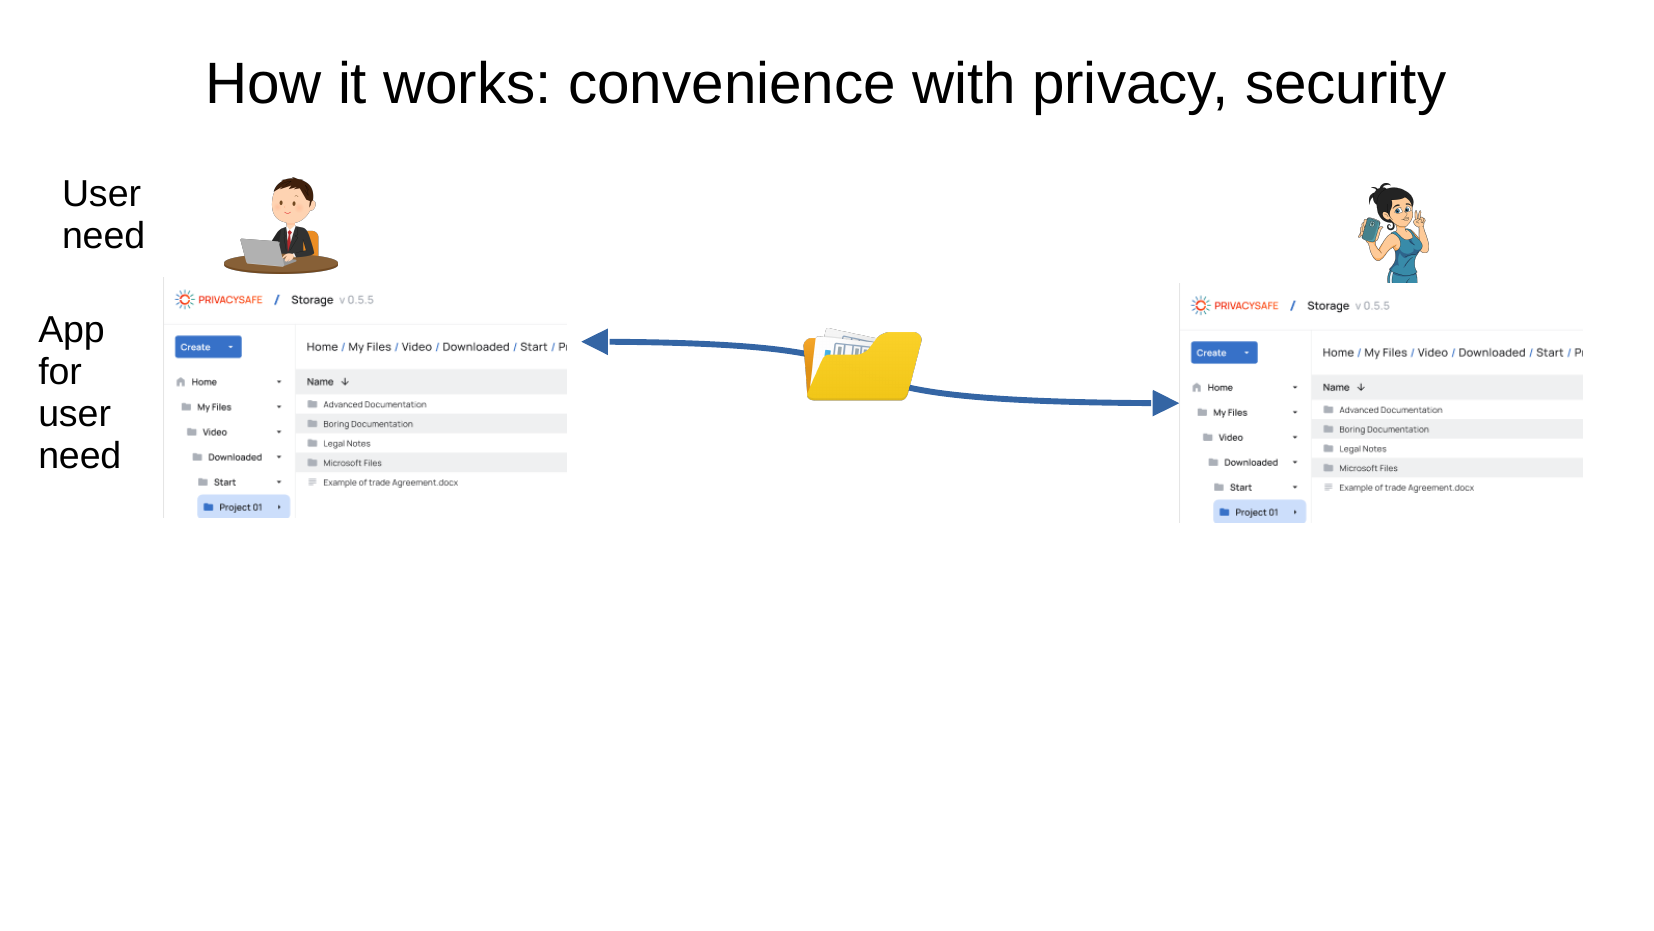

# How it works: convenience with privacy, security
User
need
App for user need